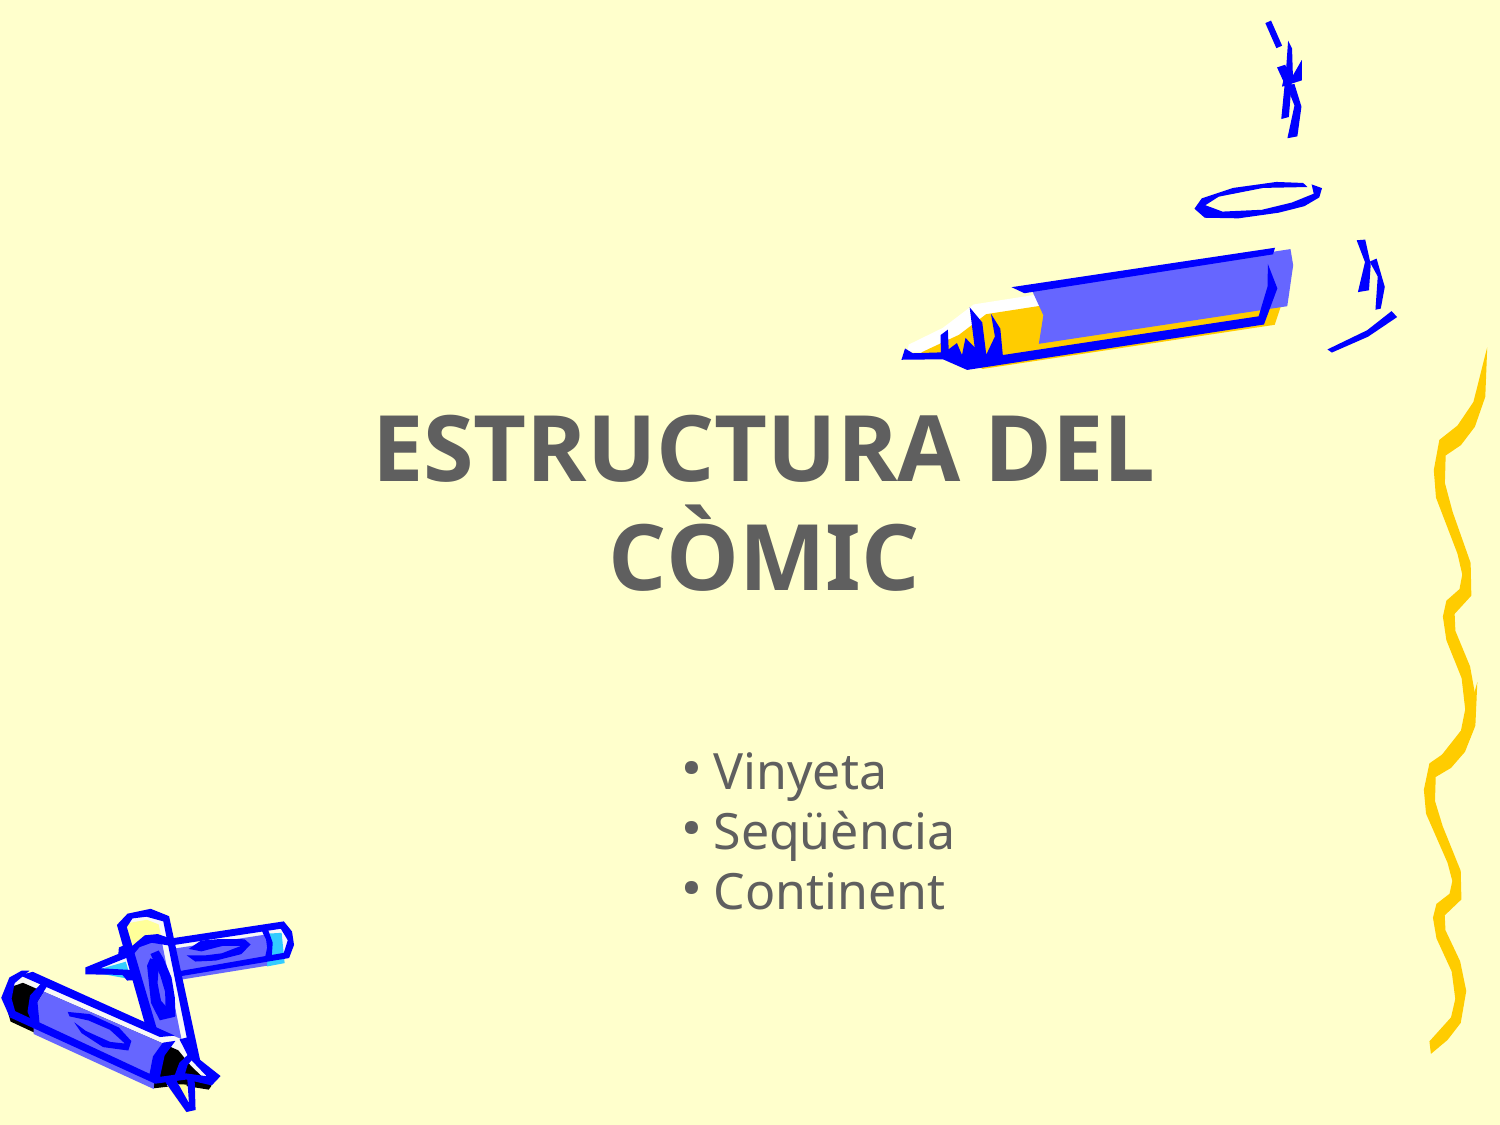

# ESTRUCTURA DEL CÒMIC
 Vinyeta
 Seqüència
 Continent